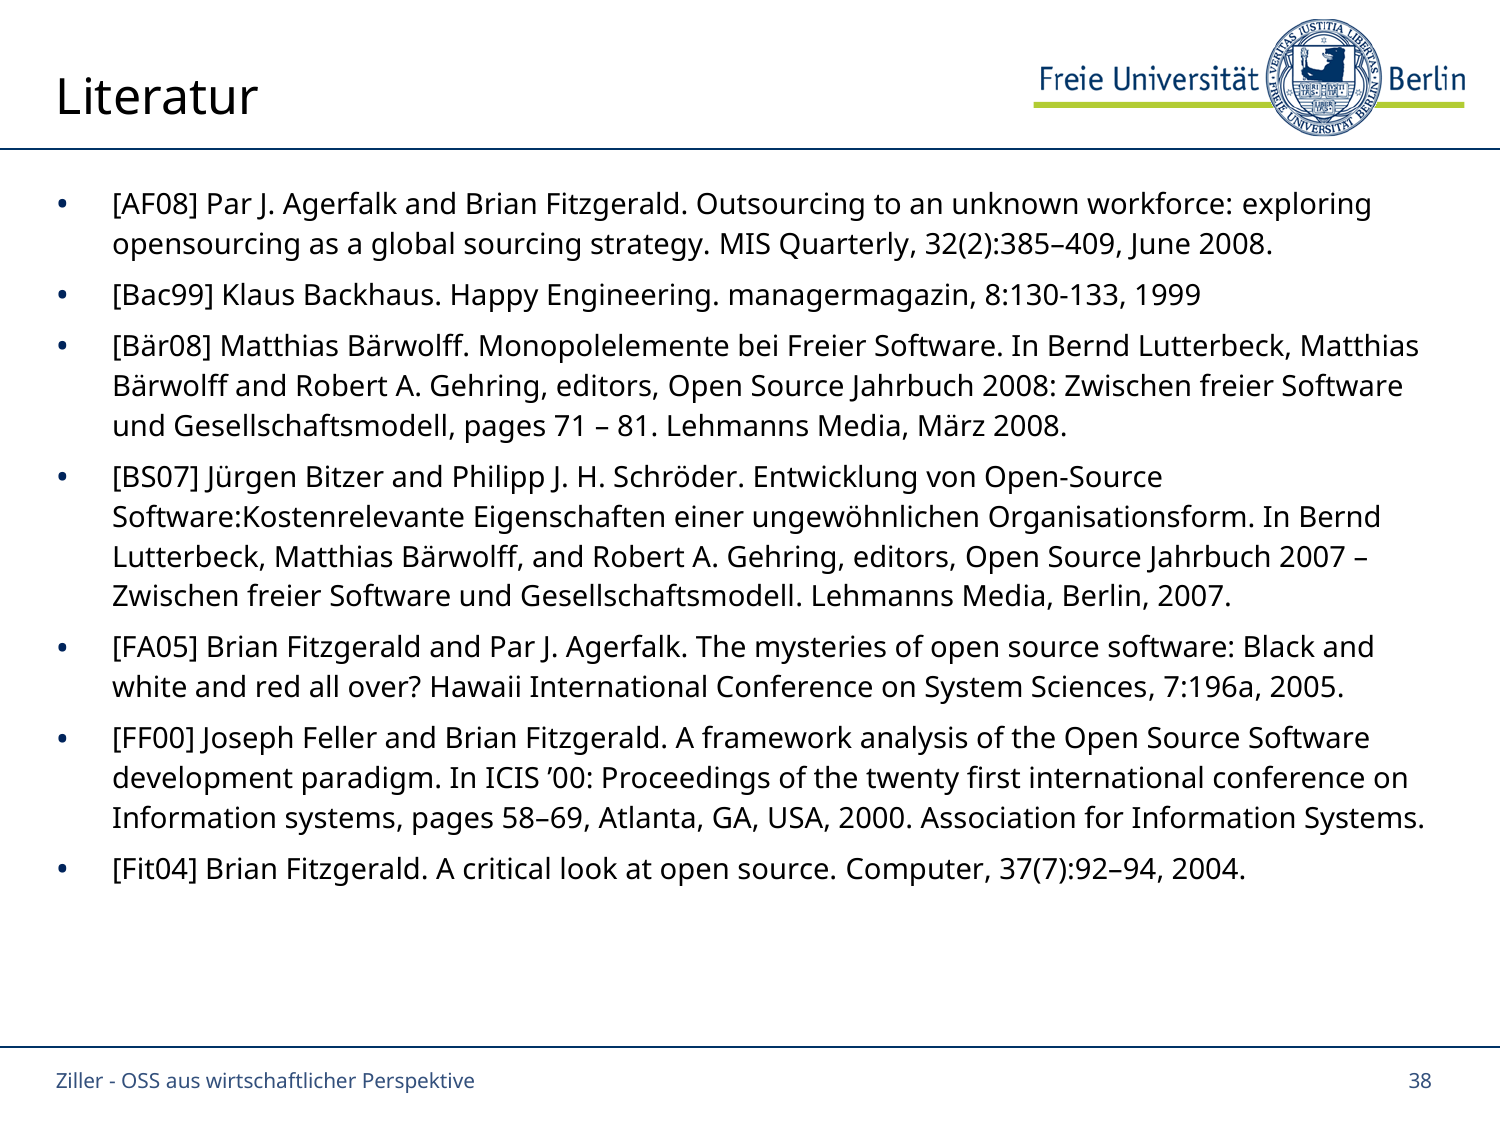

# Literatur
[AF08] Par J. Agerfalk and Brian Fitzgerald. Outsourcing to an unknown workforce: exploring opensourcing as a global sourcing strategy. MIS Quarterly, 32(2):385–409, June 2008.
[Bac99] Klaus Backhaus. Happy Engineering. managermagazin, 8:130-133, 1999
[Bär08] Matthias Bärwolff. Monopolelemente bei Freier Software. In Bernd Lutterbeck, Matthias Bärwolff and Robert A. Gehring, editors, Open Source Jahrbuch 2008: Zwischen freier Software und Gesellschaftsmodell, pages 71 – 81. Lehmanns Media, März 2008.
[BS07] Jürgen Bitzer and Philipp J. H. Schröder. Entwicklung von Open-Source Software:Kostenrelevante Eigenschaften einer ungewöhnlichen Organisationsform. In Bernd Lutterbeck, Matthias Bärwolff, and Robert A. Gehring, editors, Open Source Jahrbuch 2007 – Zwischen freier Software und Gesellschaftsmodell. Lehmanns Media, Berlin, 2007.
[FA05] Brian Fitzgerald and Par J. Agerfalk. The mysteries of open source software: Black and white and red all over? Hawaii International Conference on System Sciences, 7:196a, 2005.
[FF00] Joseph Feller and Brian Fitzgerald. A framework analysis of the Open Source Software development paradigm. In ICIS ’00: Proceedings of the twenty first international conference on Information systems, pages 58–69, Atlanta, GA, USA, 2000. Association for Information Systems.
[Fit04] Brian Fitzgerald. A critical look at open source. Computer, 37(7):92–94, 2004.
Ziller - OSS aus wirtschaftlicher Perspektive
38